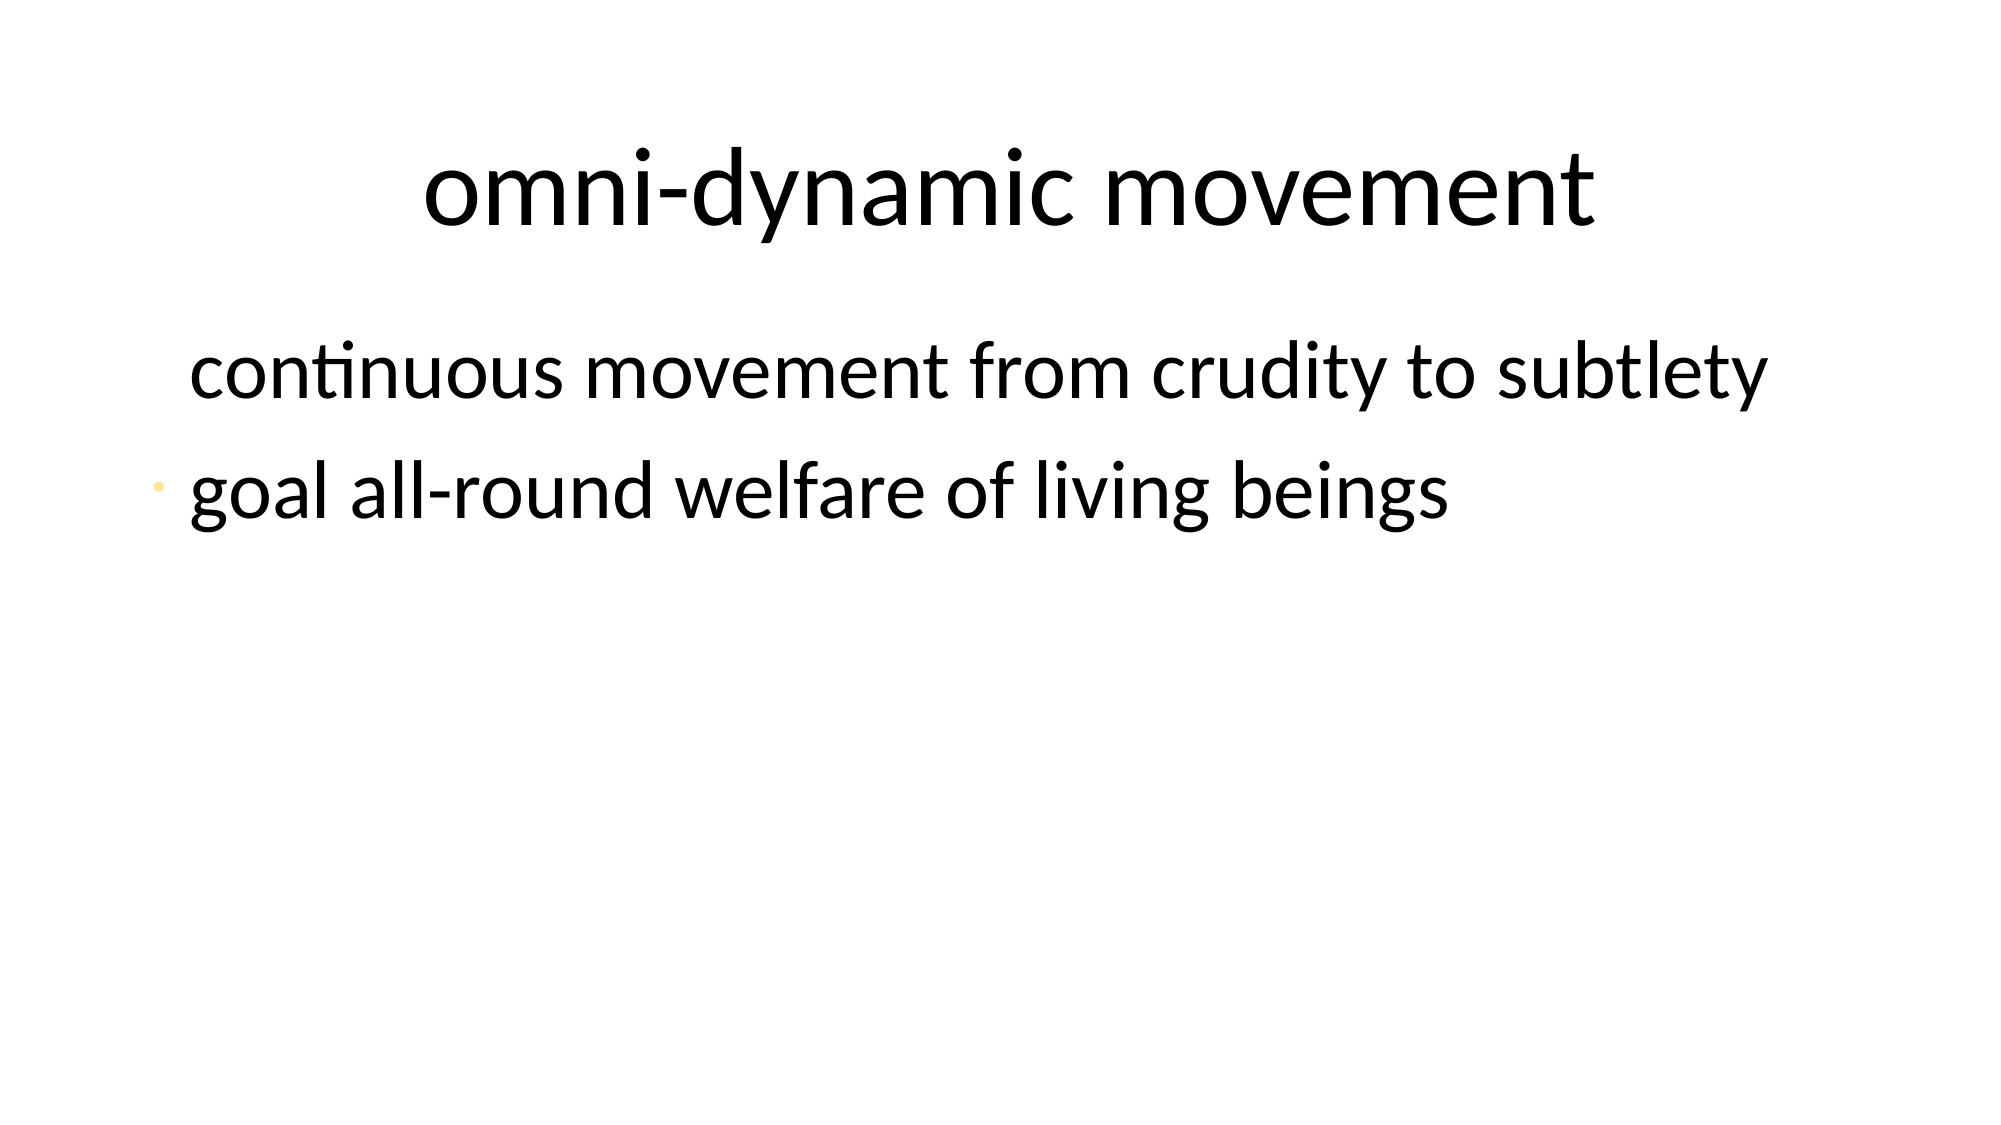

# omni-dynamic movement
continuous movement from crudity to subtlety
goal all-round welfare of living beings